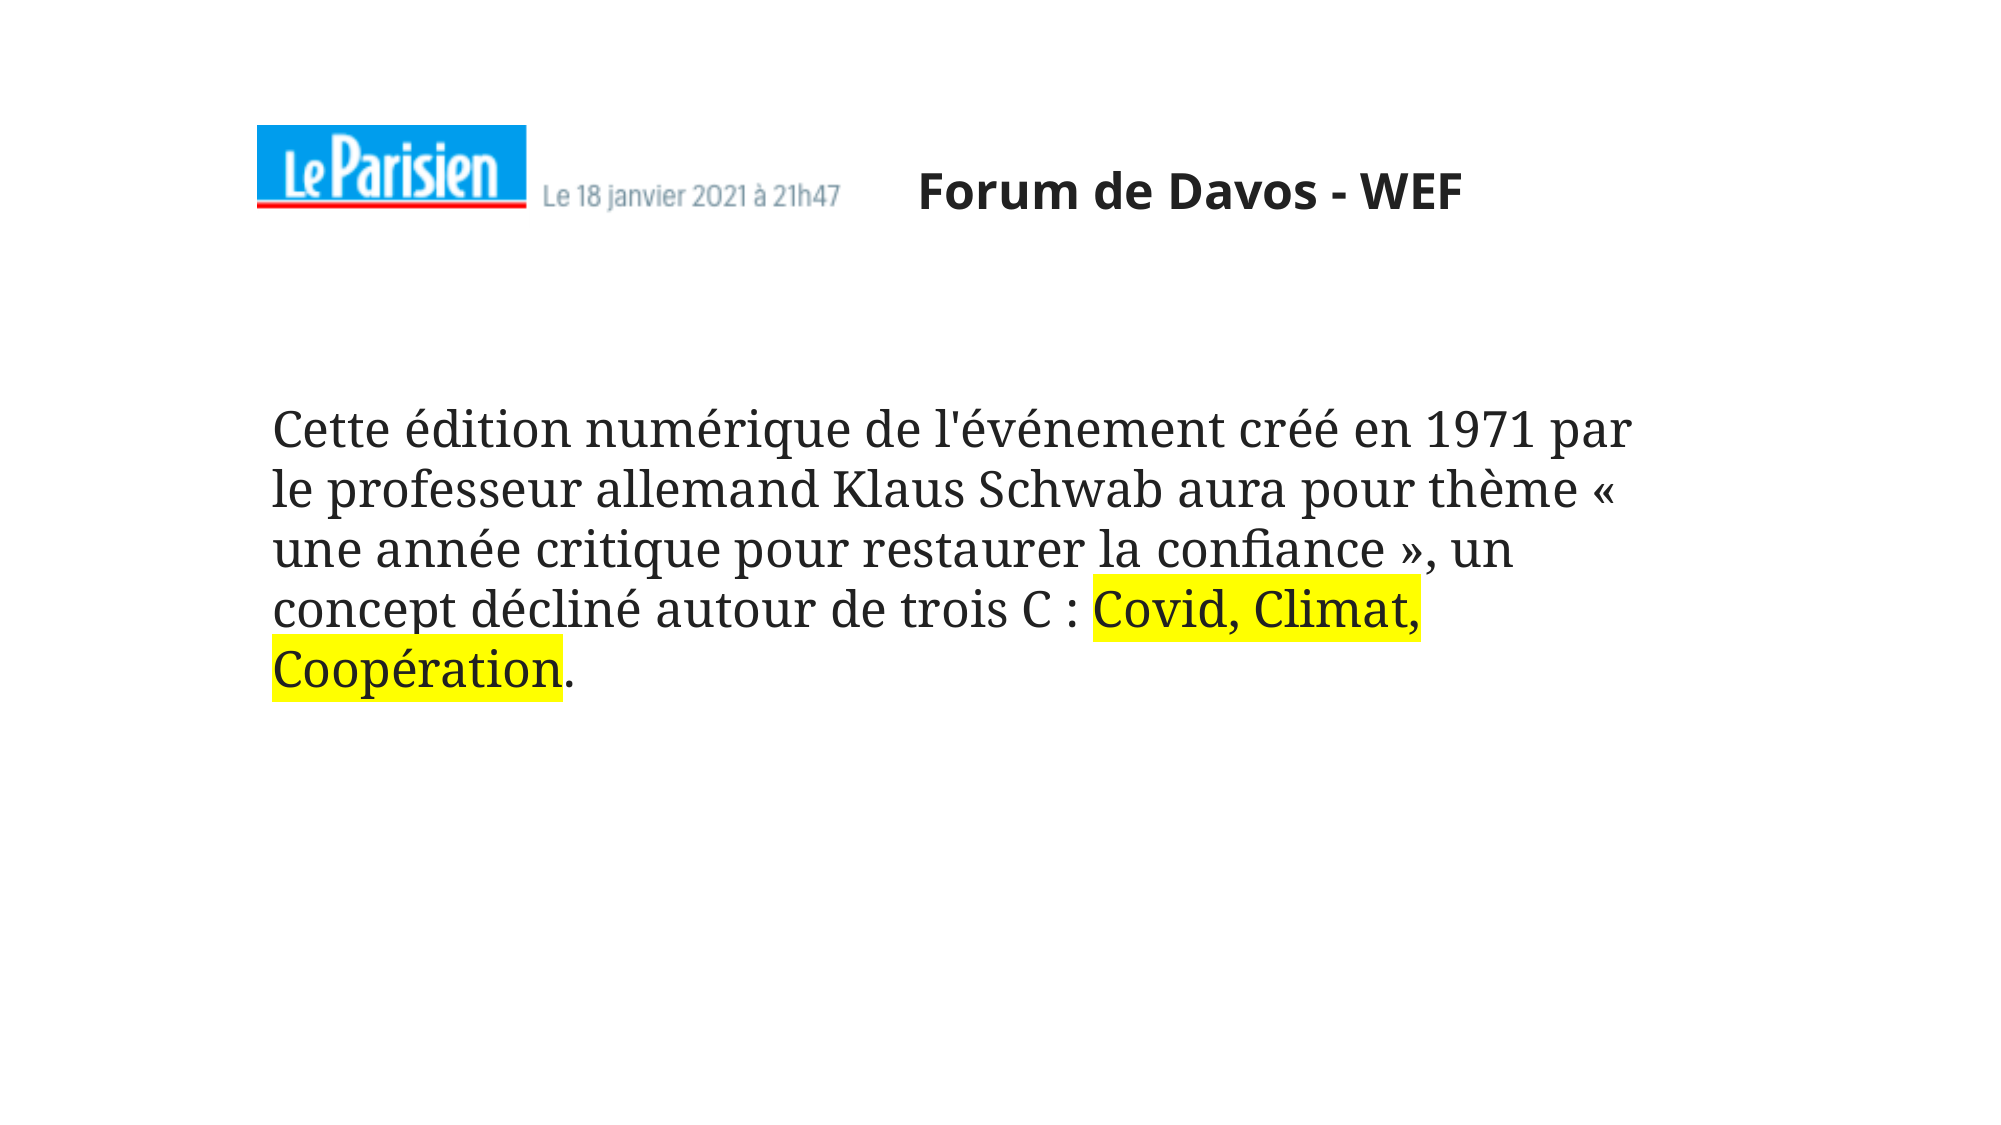

Forum de Davos - WEF
Cette édition numérique de l'événement créé en 1971 par le professeur allemand Klaus Schwab aura pour thème « une année critique pour restaurer la confiance », un concept décliné autour de trois C : Covid, Climat, Coopération.